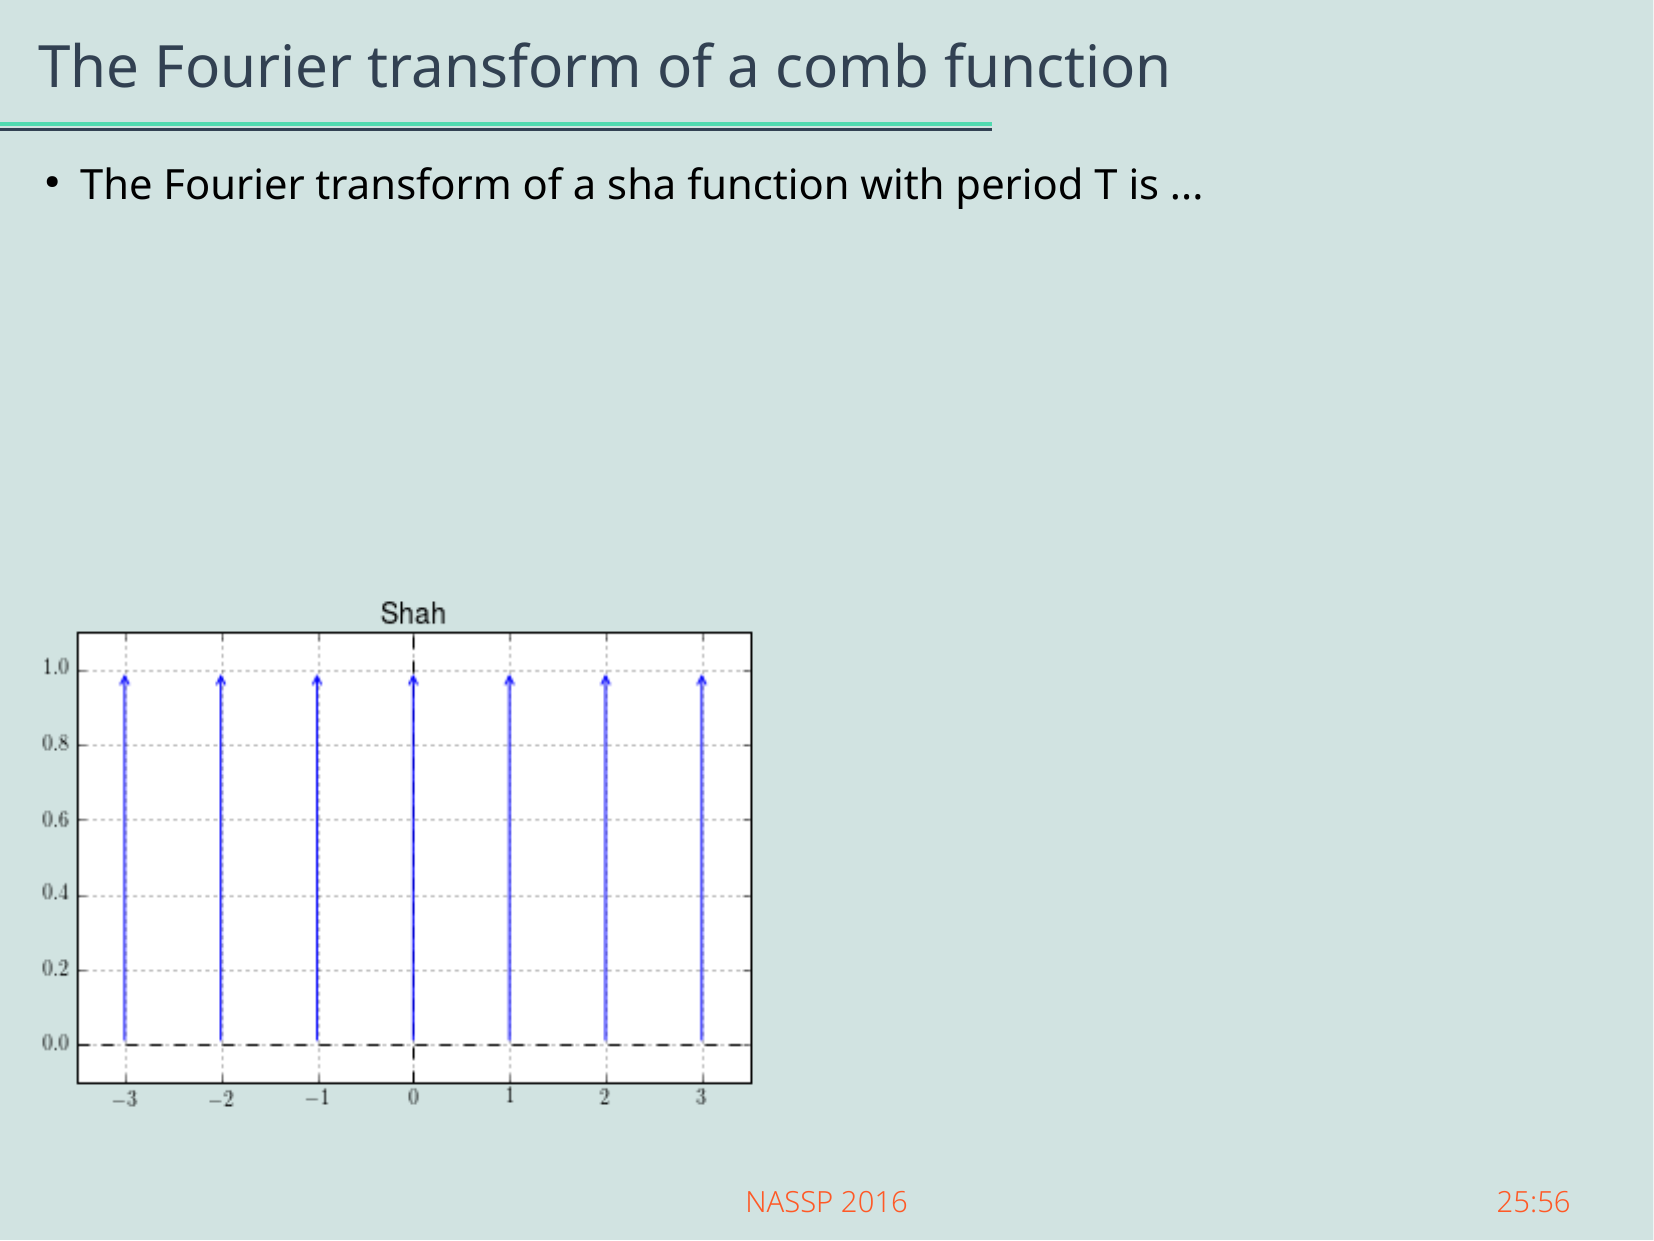

The Fourier transform of a comb function
The Fourier transform of a sha function with period T is ...
NASSP 2016
25